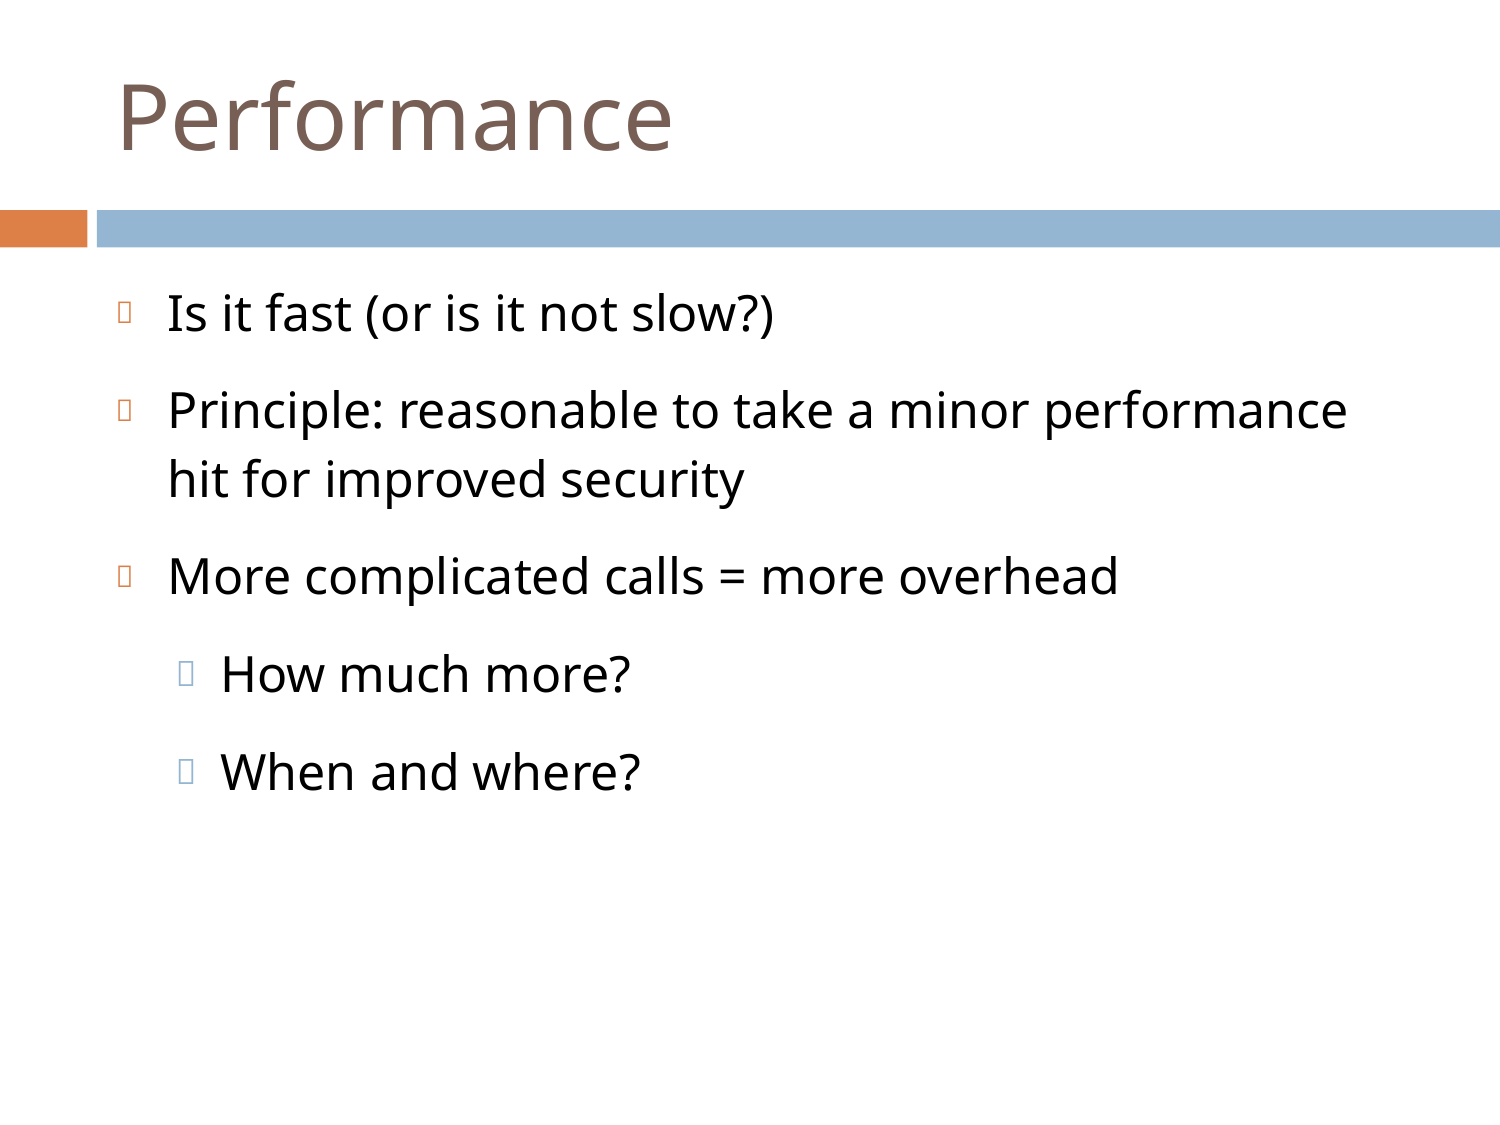

# Performance
Is it fast (or is it not slow?)
Principle: reasonable to take a minor performance hit for improved security
More complicated calls = more overhead
How much more?
When and where?